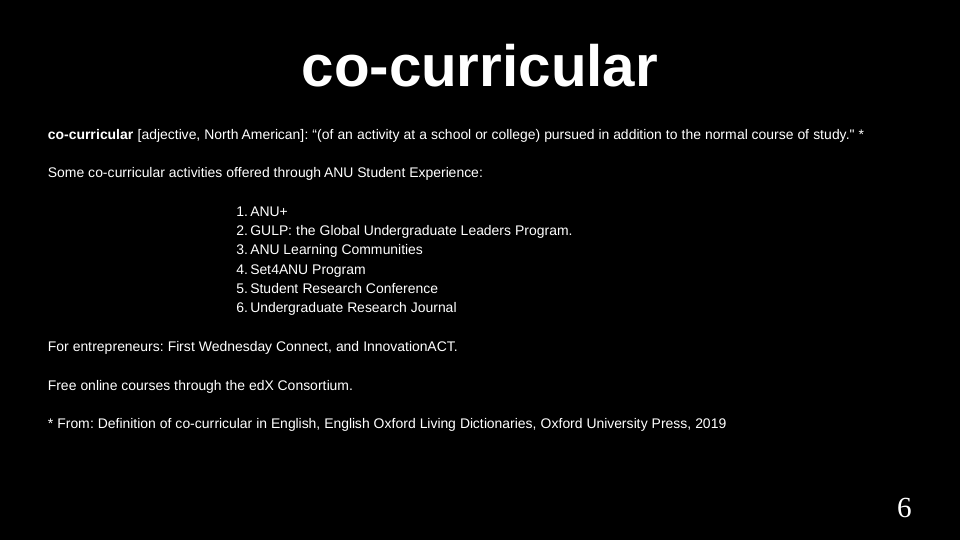

# co-curricular
co-curricular [adjective, North American]: “(of an activity at a school or college) pursued in addition to the normal course of study." *
Some co-curricular activities offered through ANU Student Experience:
 ANU+
 GULP: the Global Undergraduate Leaders Program.
 ANU Learning Communities
 Set4ANU Program
 Student Research Conference
 Undergraduate Research Journal
For entrepreneurs: First Wednesday Connect, and InnovationACT.
Free online courses through the edX Consortium.
* From: Definition of co-curricular in English, English Oxford Living Dictionaries, Oxford University Press, 2019
6